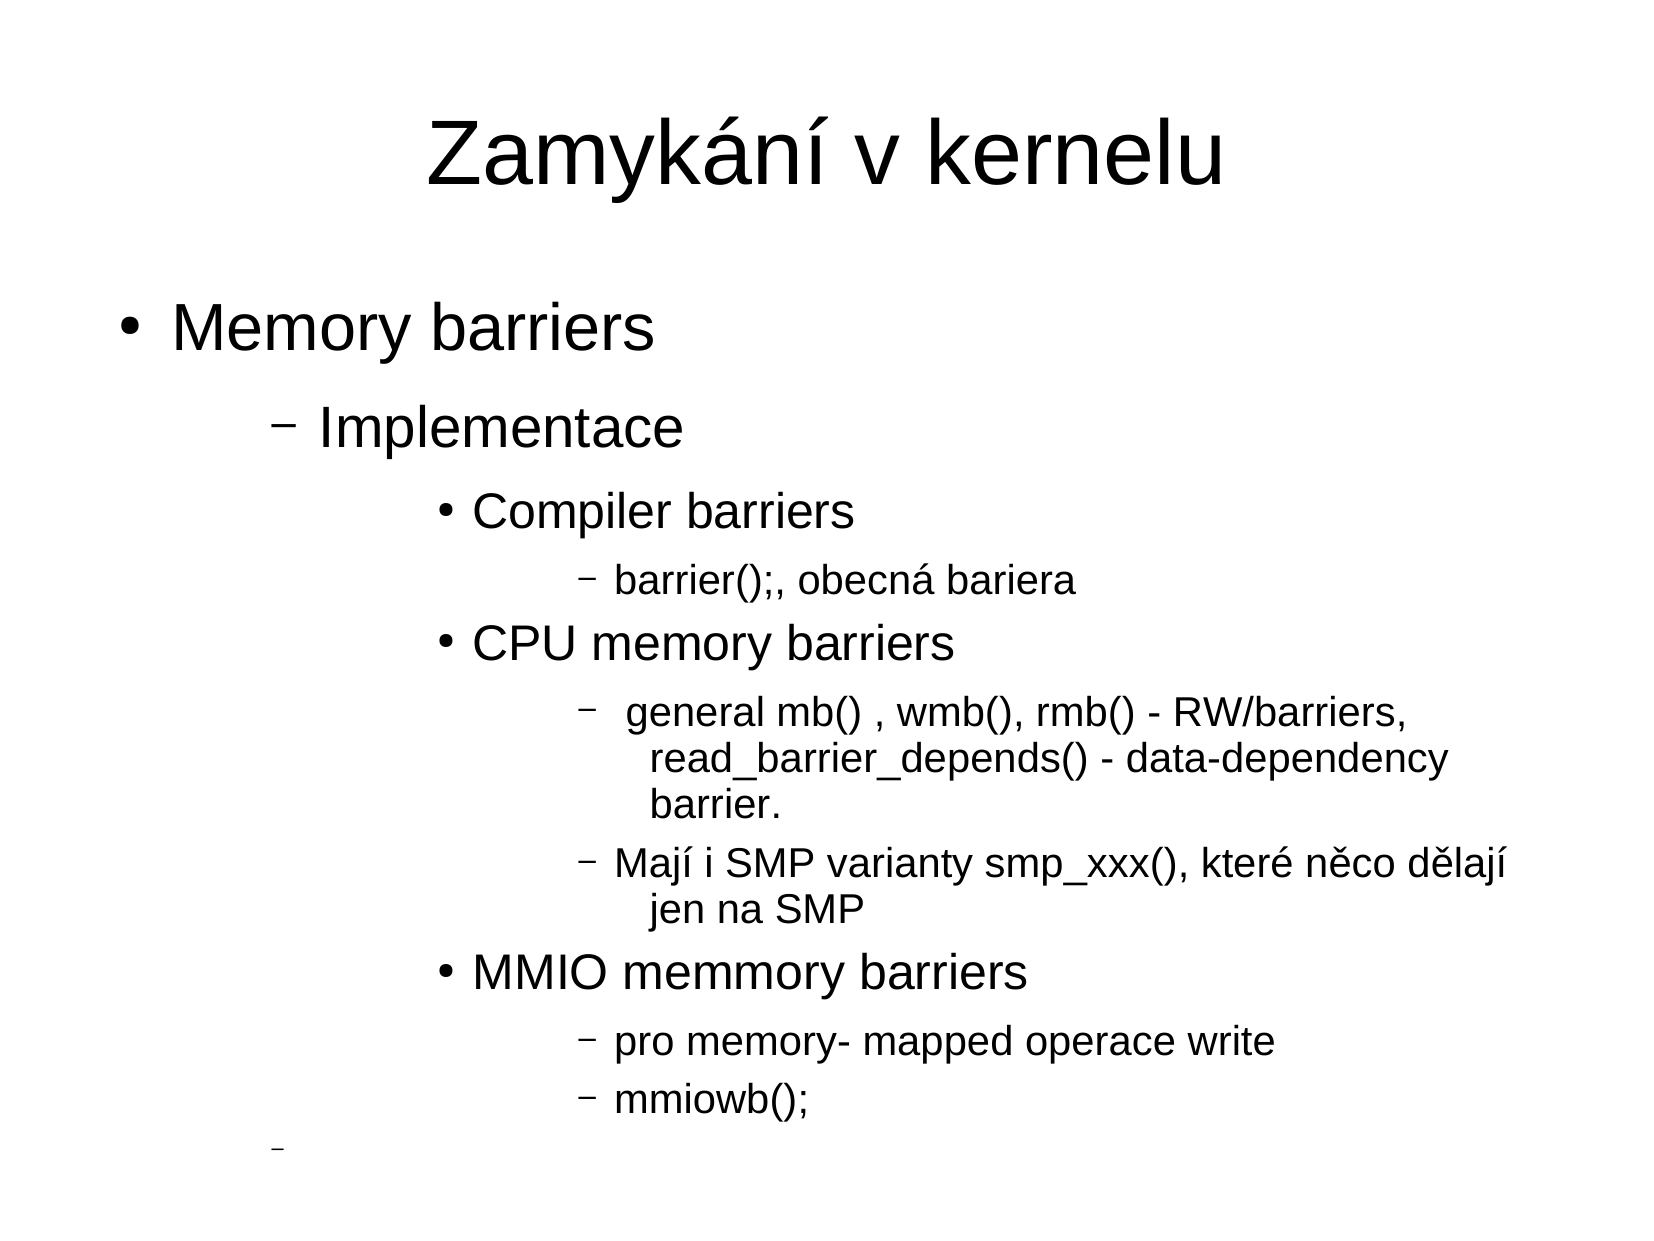

# Zamykání v kernelu
Memory barriers
Implementace
Compiler barriers
barrier();, obecná bariera
CPU memory barriers
 general mb() , wmb(), rmb() - RW/barriers, read_barrier_depends() - data-dependency barrier.
Mají i SMP varianty smp_xxx(), které něco dělají jen na SMP
MMIO memmory barriers
pro memory- mapped operace write
mmiowb();